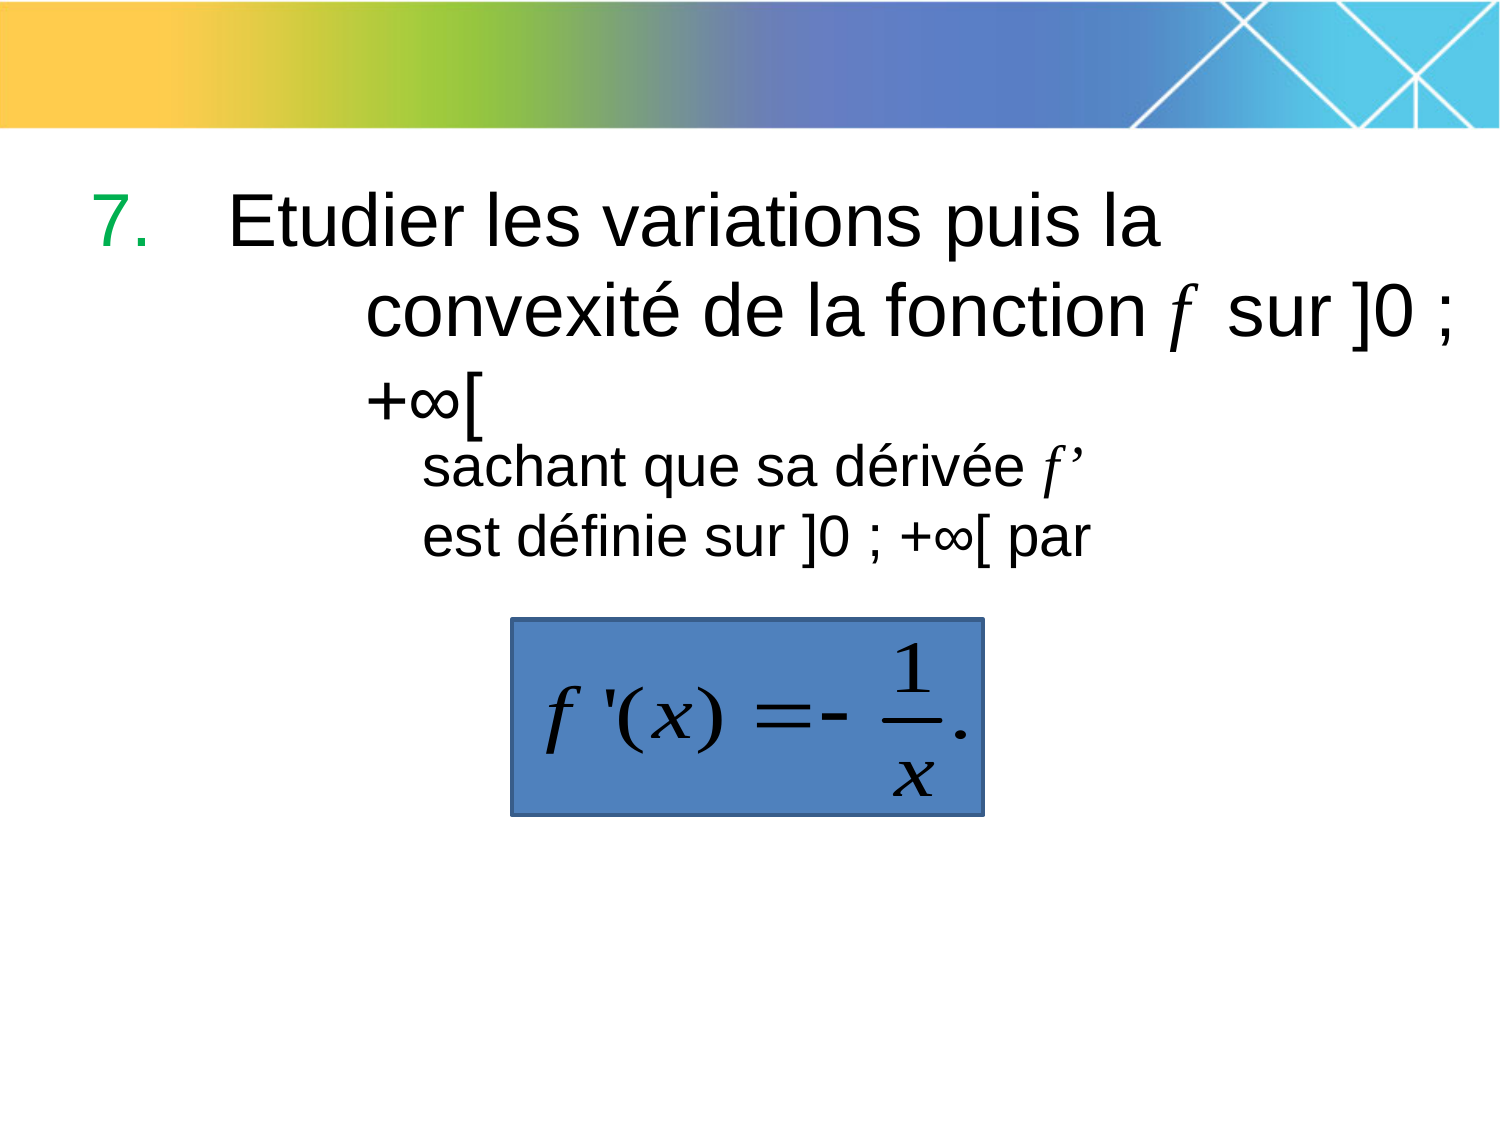

Etudier les variations puis la convexité de la fonction f sur ]0 ; +∞[
sachant que sa dérivée f’
est définie sur ]0 ; +∞[ par